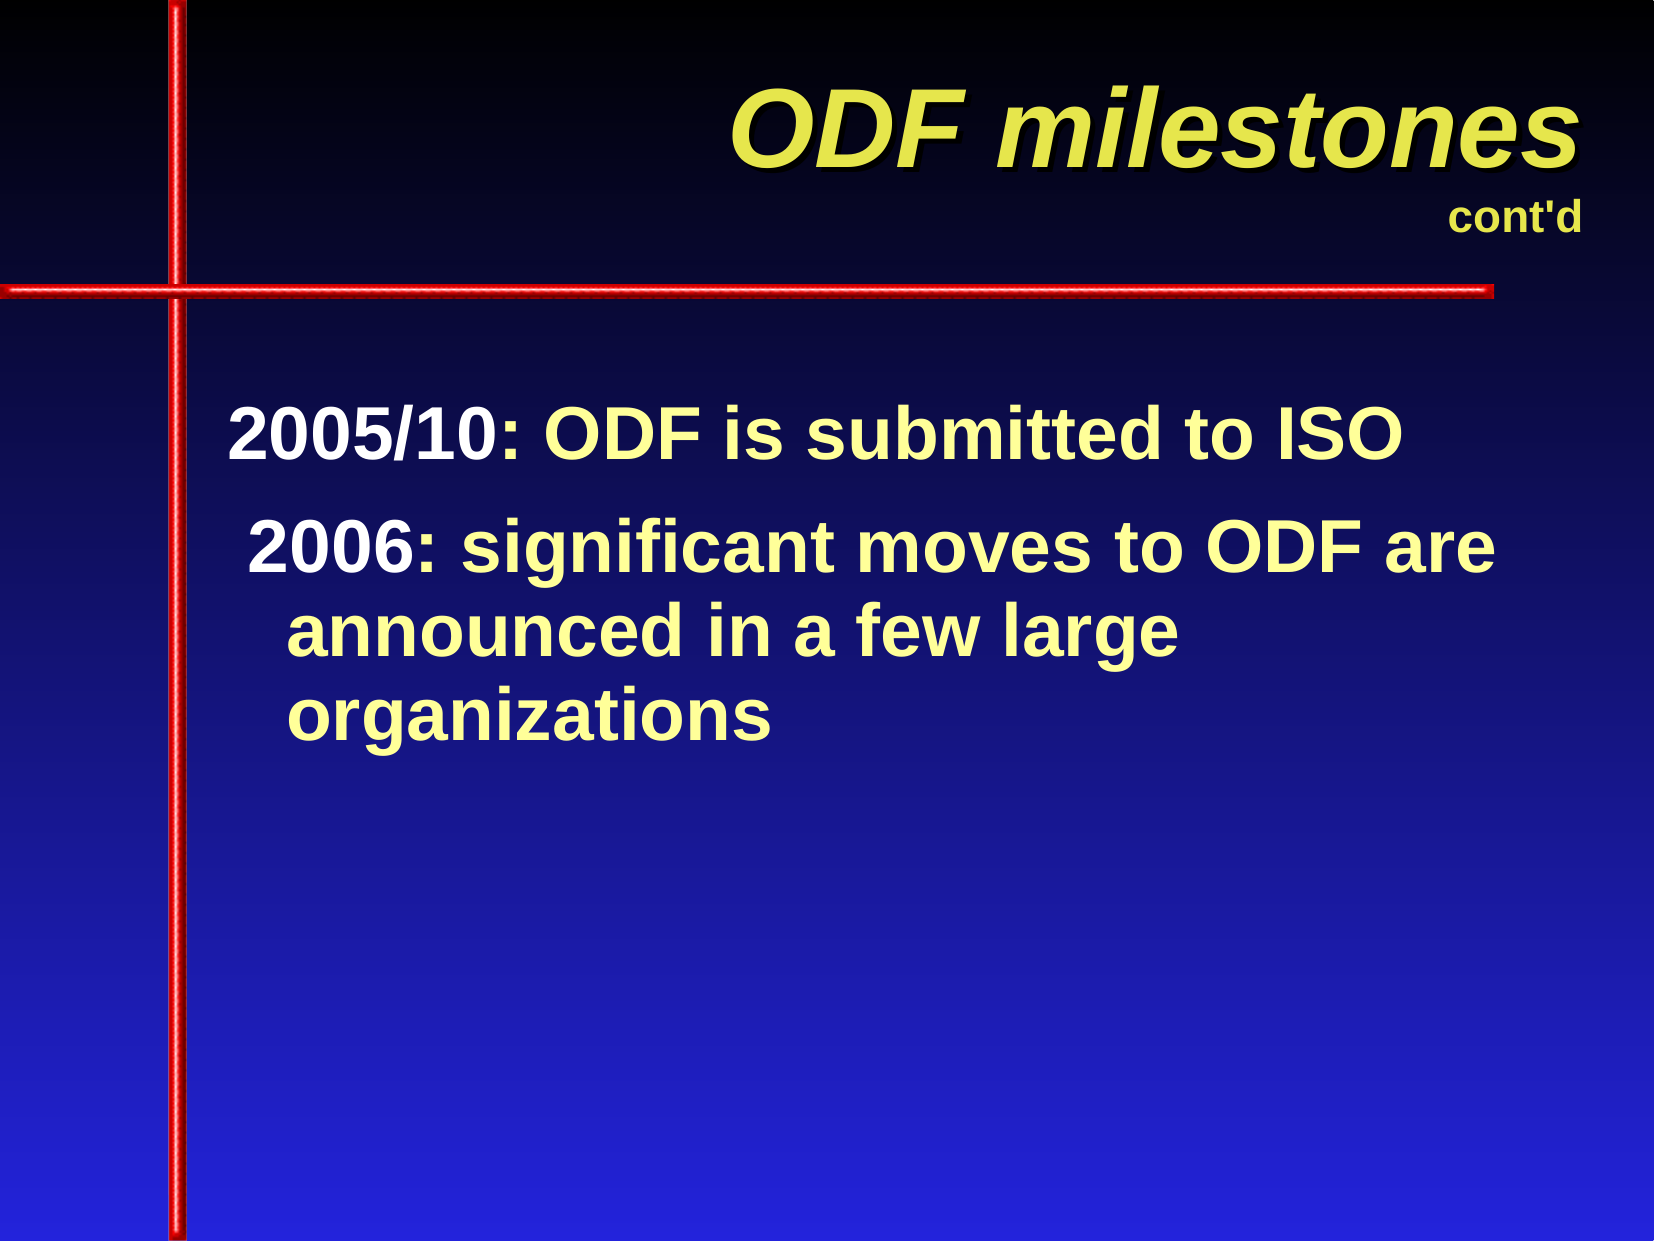

# ODF milestones cont'd
2005/10: ODF is submitted to ISO
 2006: significant moves to ODF are announced in a few large organizations